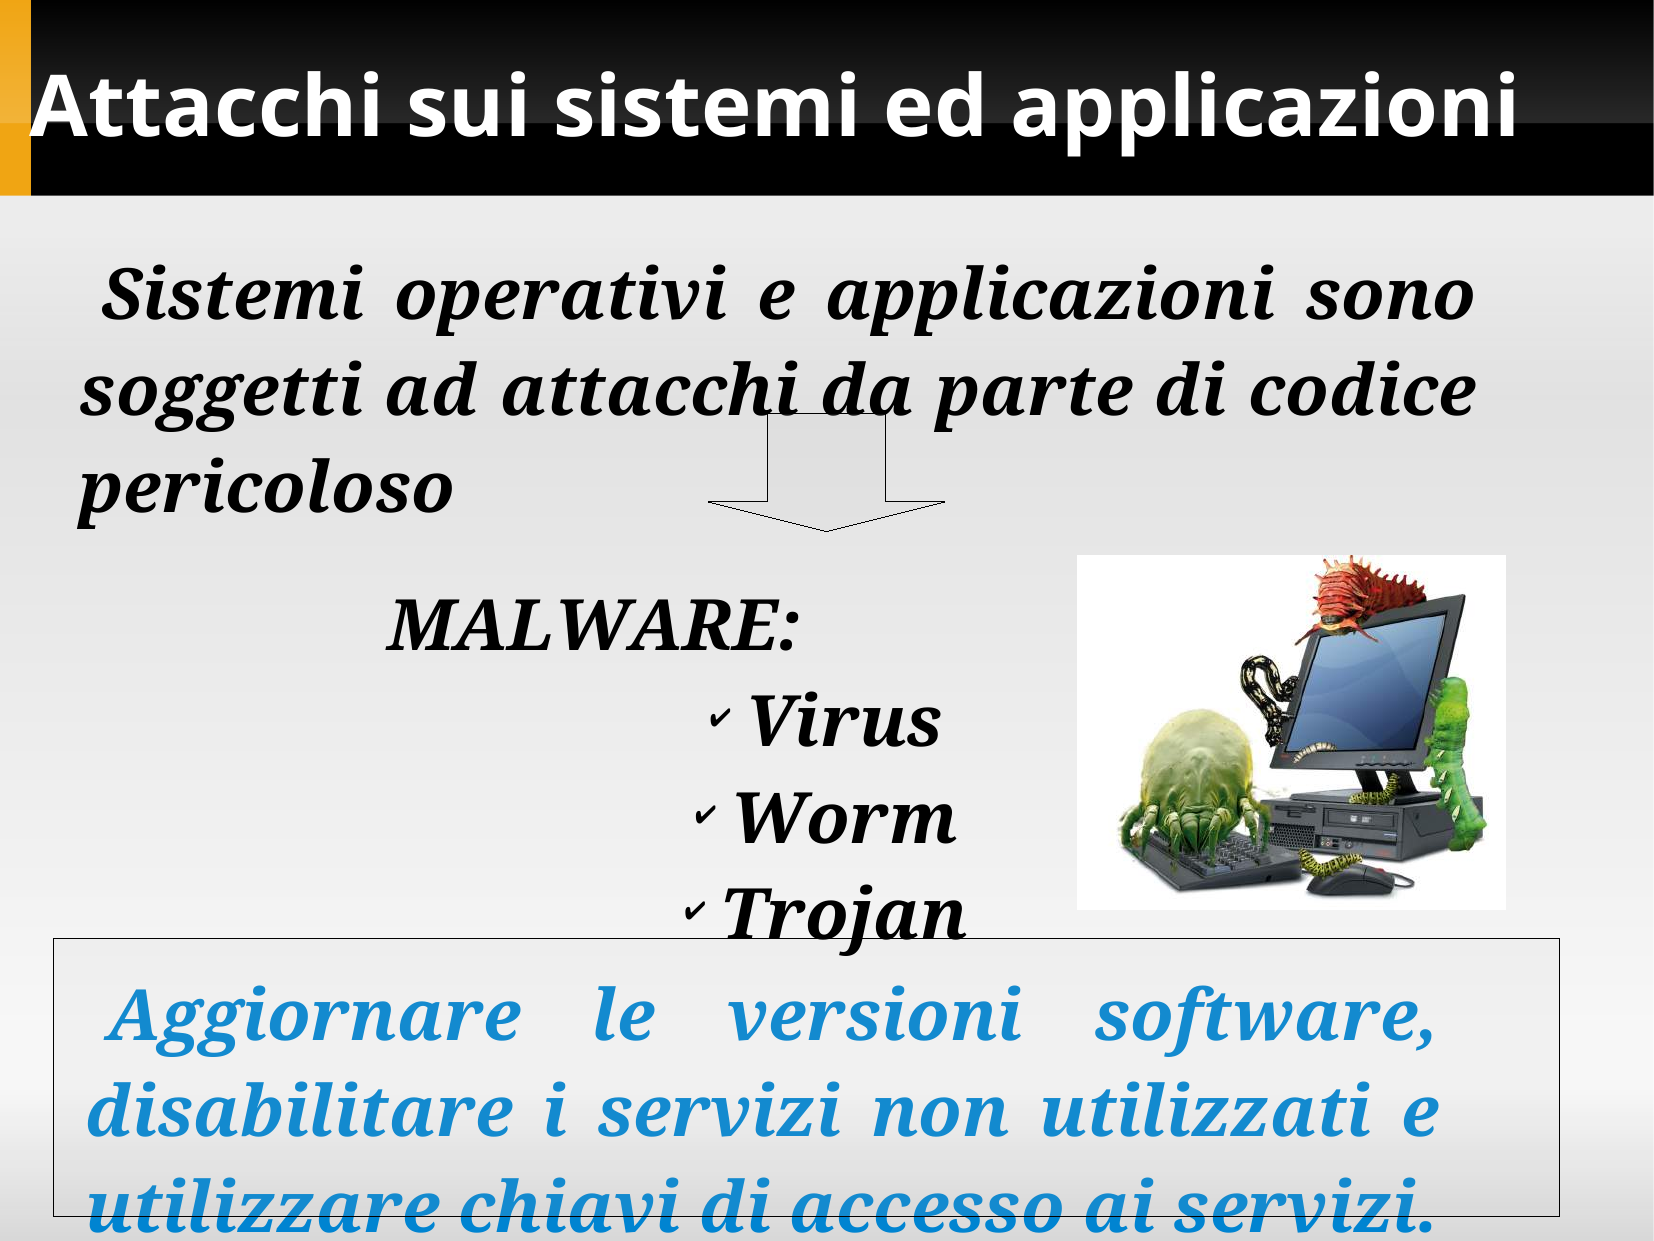

# Attacchi sui sistemi ed applicazioni
Sistemi operativi e applicazioni sono soggetti ad attacchi da parte di codice pericoloso
MALWARE:
Virus
Worm
Trojan
Aggiornare le versioni software, disabilitare i servizi non utilizzati e utilizzare chiavi di accesso ai servizi.